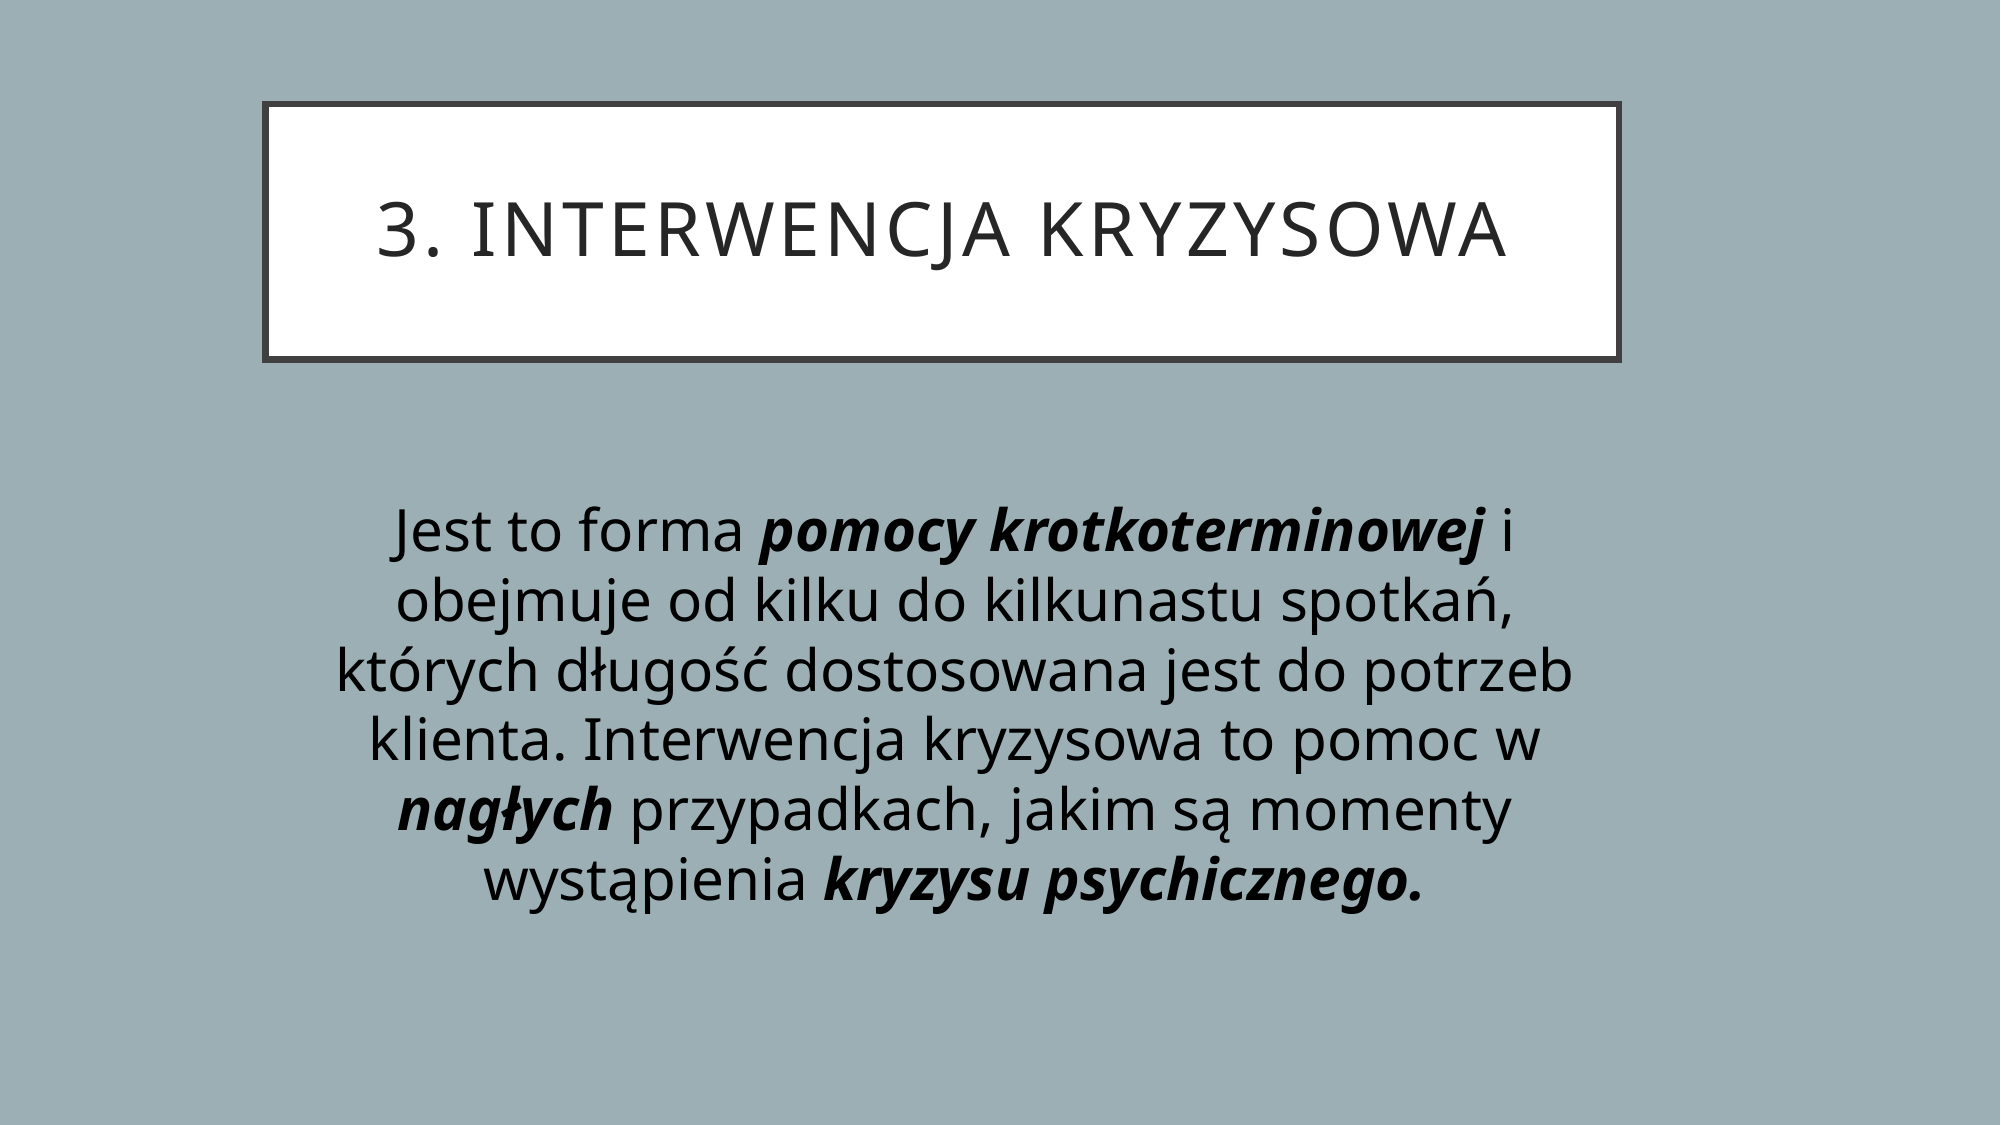

# 3. Interwencja kryzysowa
Jest to forma pomocy krotkoterminowej i obejmuje od kilku do kilkunastu spotkań, których długość dostosowana jest do potrzeb klienta. Interwencja kryzysowa to pomoc w nagłych przypadkach, jakim są momenty wystąpienia kryzysu psychicznego.